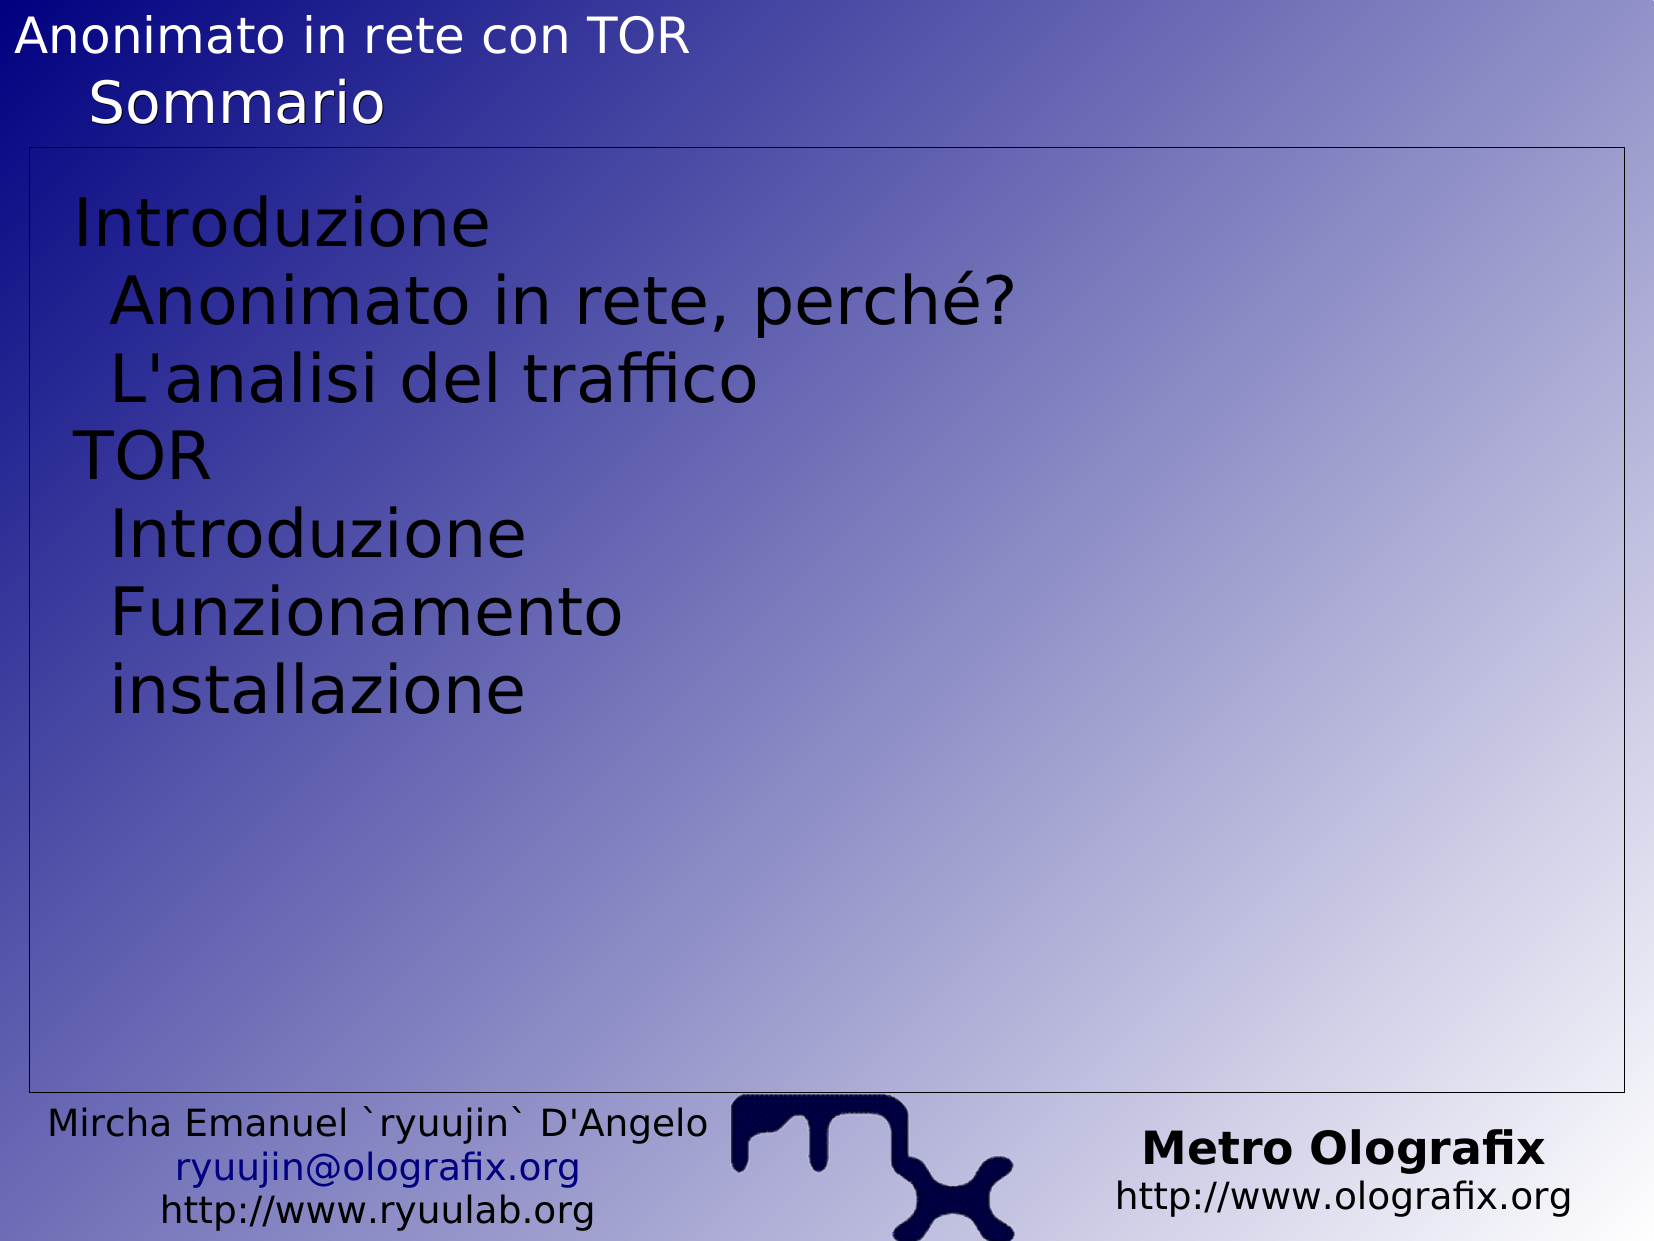

Anonimato in rete con TOR
# Sommario
Introduzione
Anonimato in rete, perché?
L'analisi del traffico
TOR
Introduzione
Funzionamento
installazione
Mircha Emanuel `ryuujin` D'Angelo
ryuujin@olografix.org
http://www.ryuulab.org
Metro Olografix
http://www.olografix.org